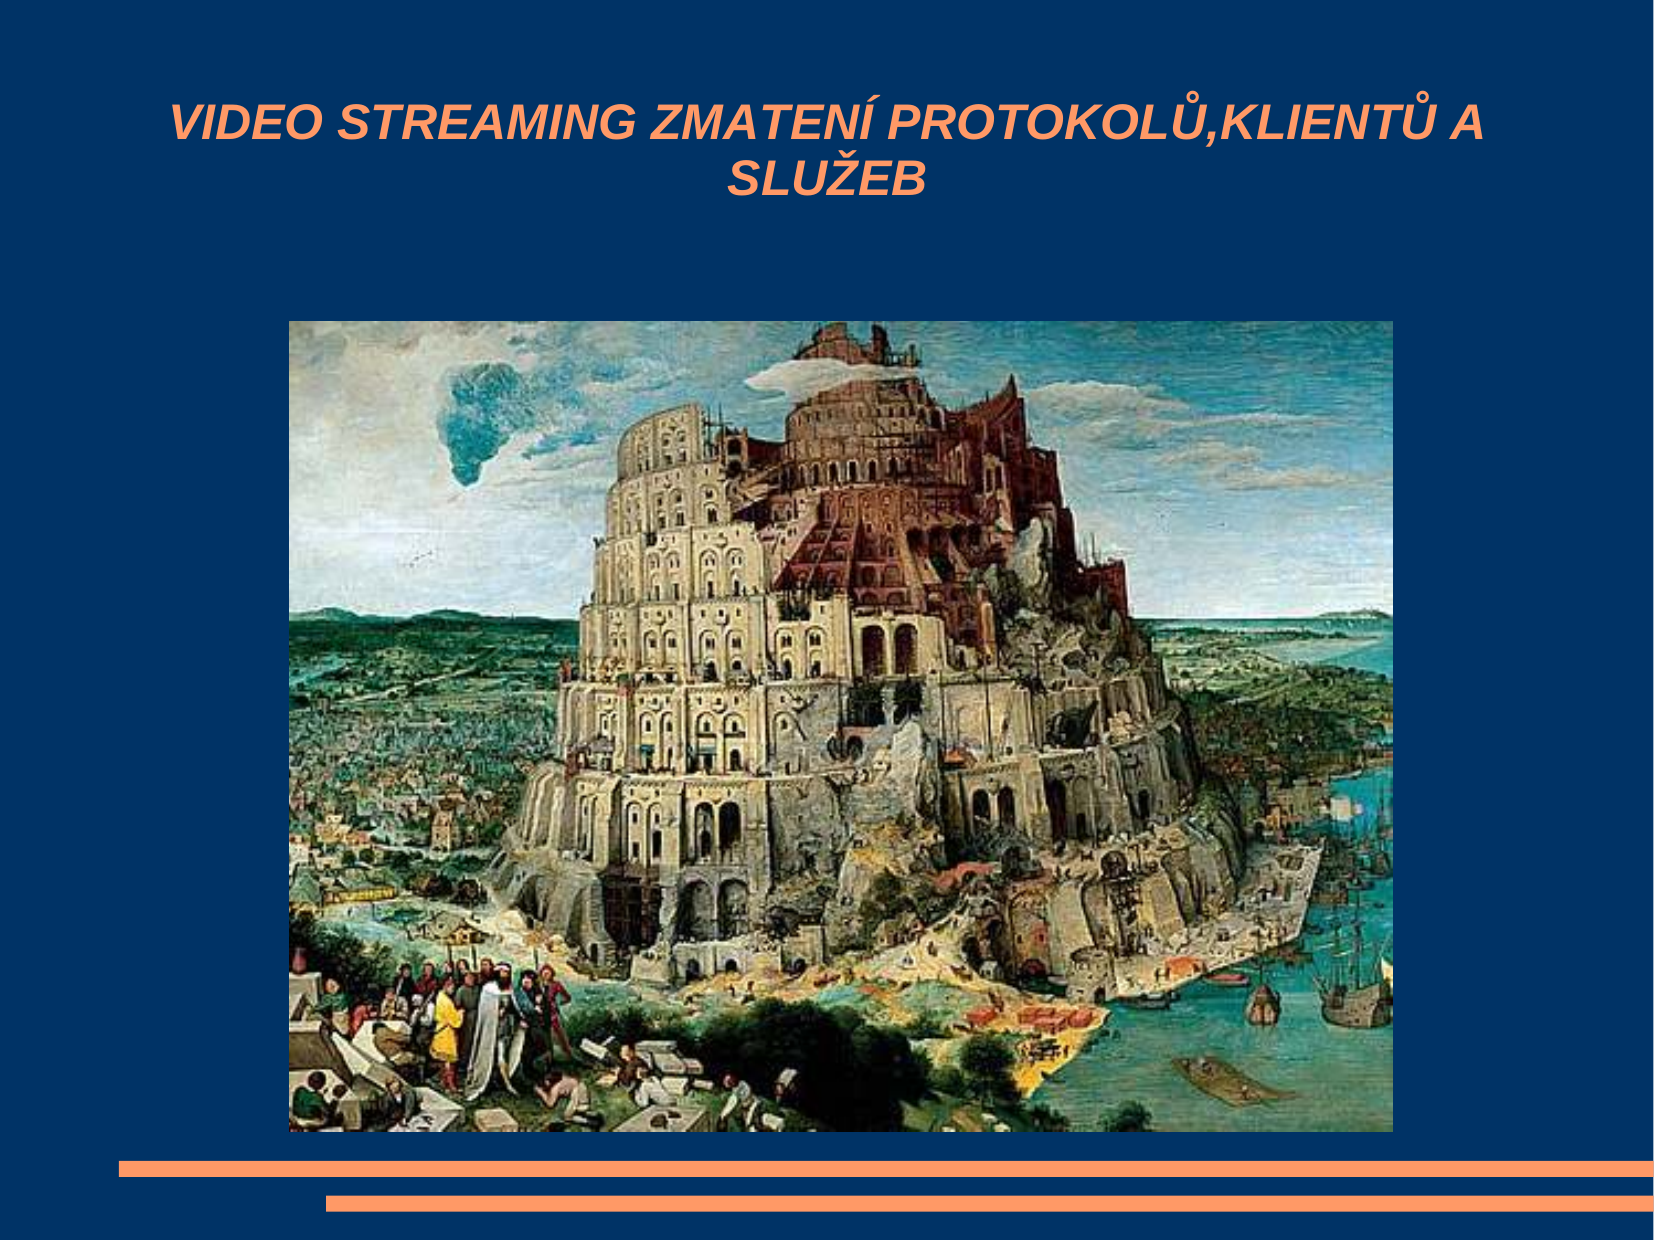

# VIDEO STREAMING ZMATENÍ PROTOKOLŮ,KLIENTŮ A SLUŽEB